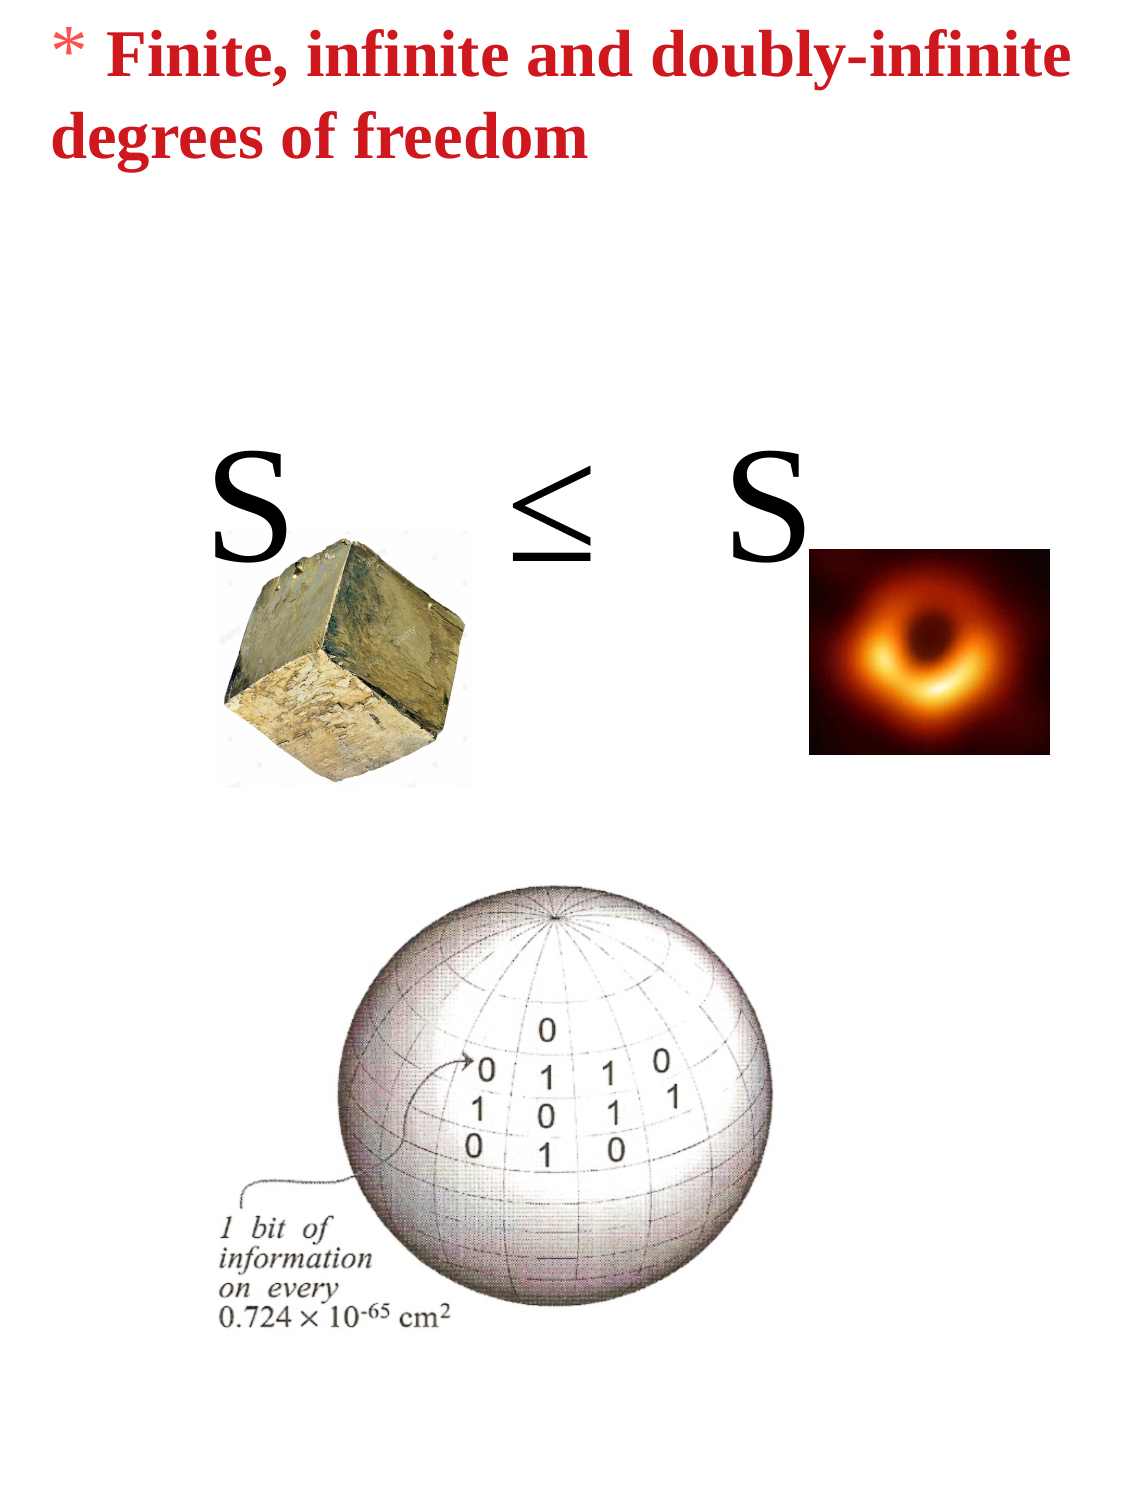

# * Finite, infinite and doubly-infinite degrees of freedom
S ≤ S